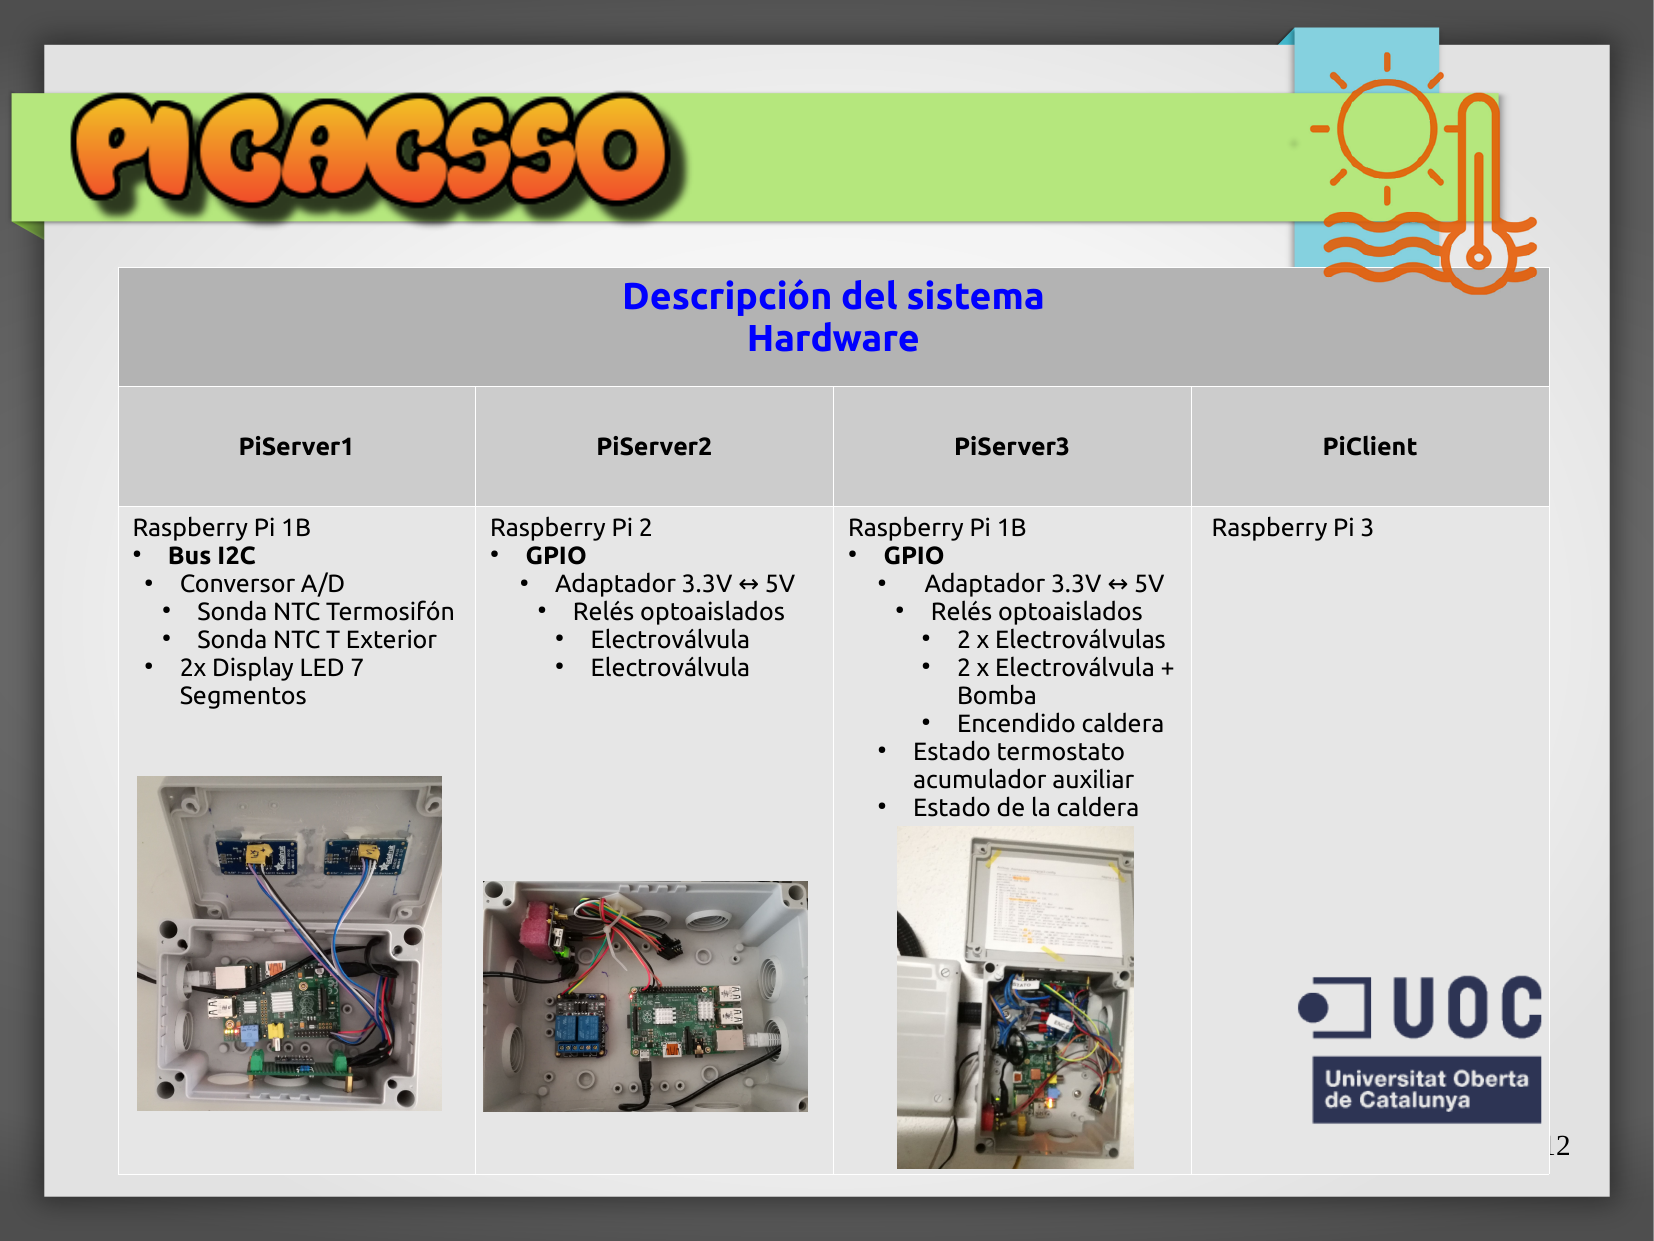

| Descripción del sistema Hardware | | | |
| --- | --- | --- | --- |
| PiServer1 | PiServer2 | PiServer3 | PiClient |
| Raspberry Pi 1B Bus I2C Conversor A/D Sonda NTC Termosifón Sonda NTC T Exterior 2x Display LED 7 Segmentos | Raspberry Pi 2 GPIO Adaptador 3.3V ↔ 5V Relés optoaislados Electroválvula Electroválvula | Raspberry Pi 1B GPIO Adaptador 3.3V ↔ 5V Relés optoaislados 2 x Electroválvulas 2 x Electroválvula + Bomba Encendido caldera Estado termostato acumulador auxiliar Estado de la caldera | Raspberry Pi 3 |
12